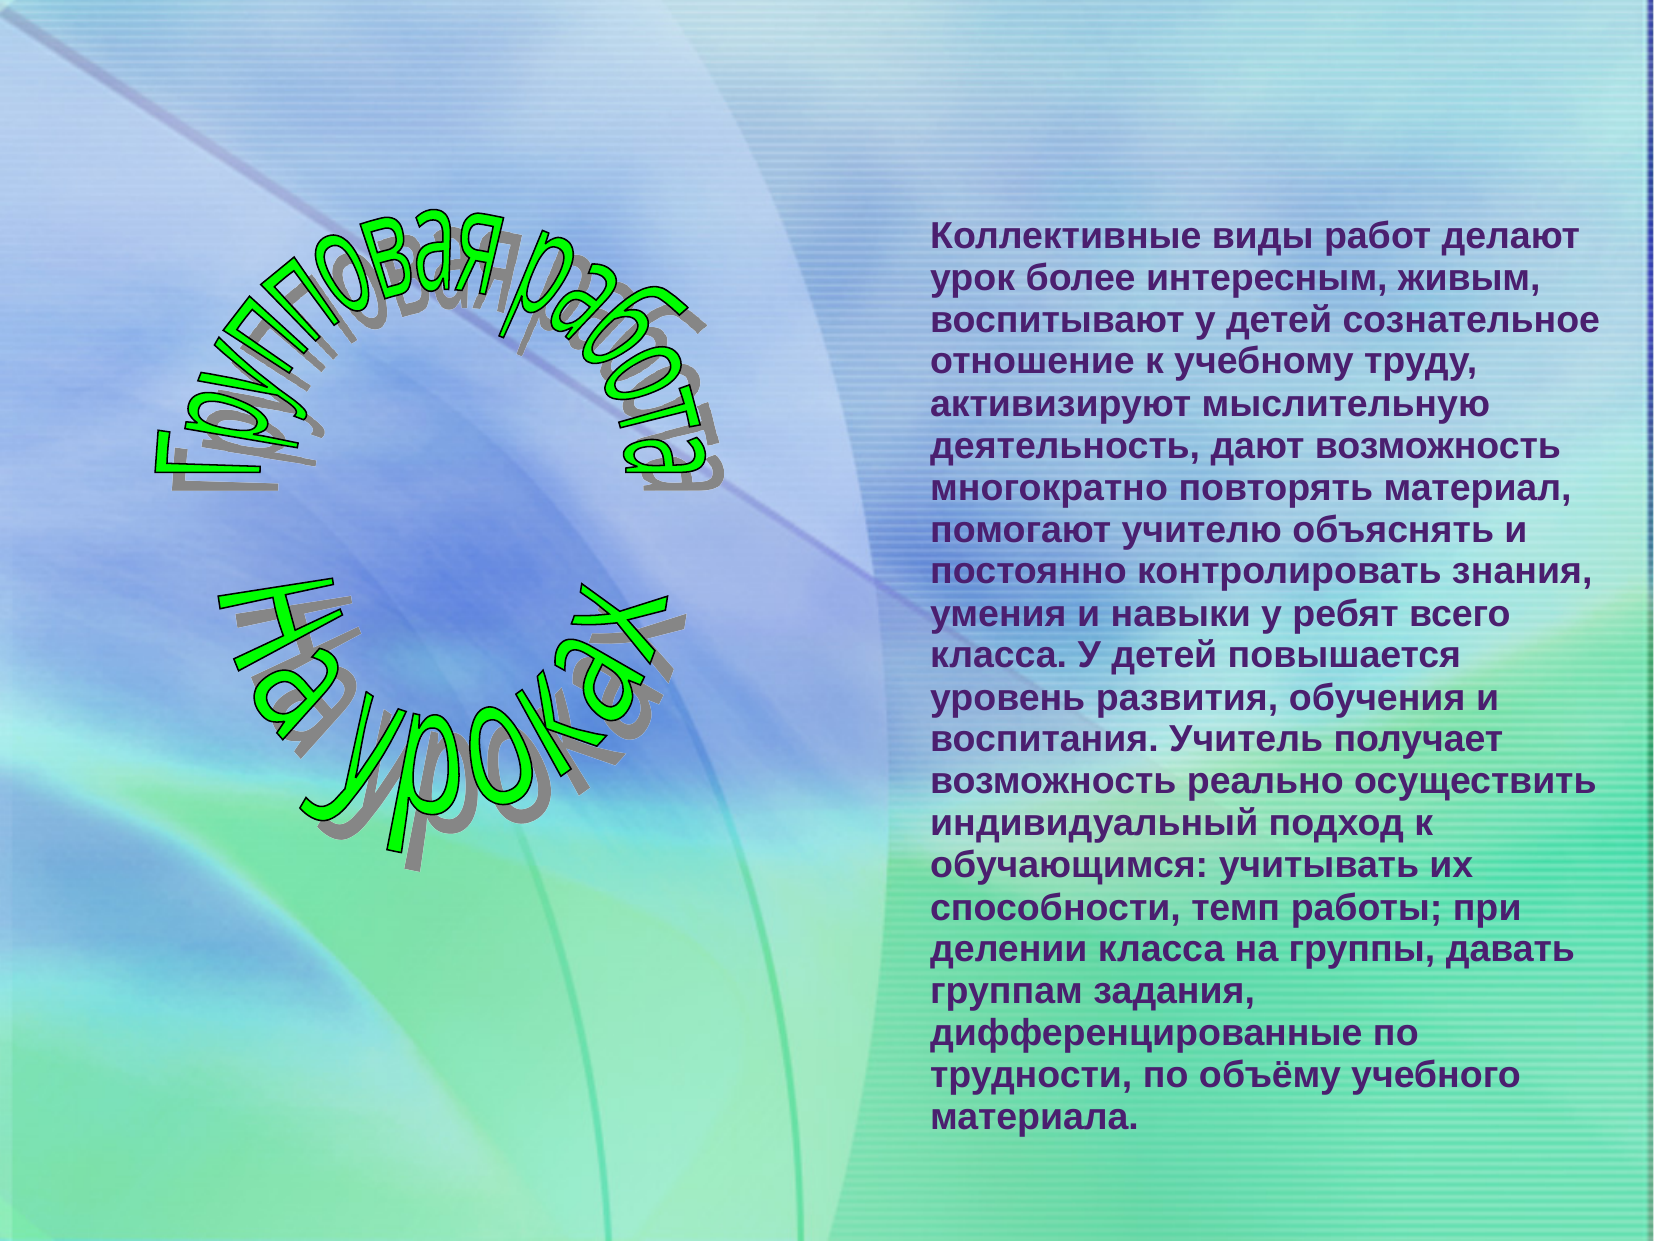

Групповая работа
Коллективные виды работ делают урок более интересным, живым, воспитывают у детей сознательное отношение к учебному труду, активизируют мыслительную деятельность, дают возможность многократно повторять материал, помогают учителю объяснять и постоянно контролировать знания, умения и навыки у ребят всего класса. У детей повышается уровень развития, обучения и воспитания. Учитель получает возможность реально осуществить индивидуальный подход к обучающимся: учитывать их способности, темп работы; при делении класса на группы, давать группам задания, дифференцированные по трудности, по объёму учебного материала.
На уроках